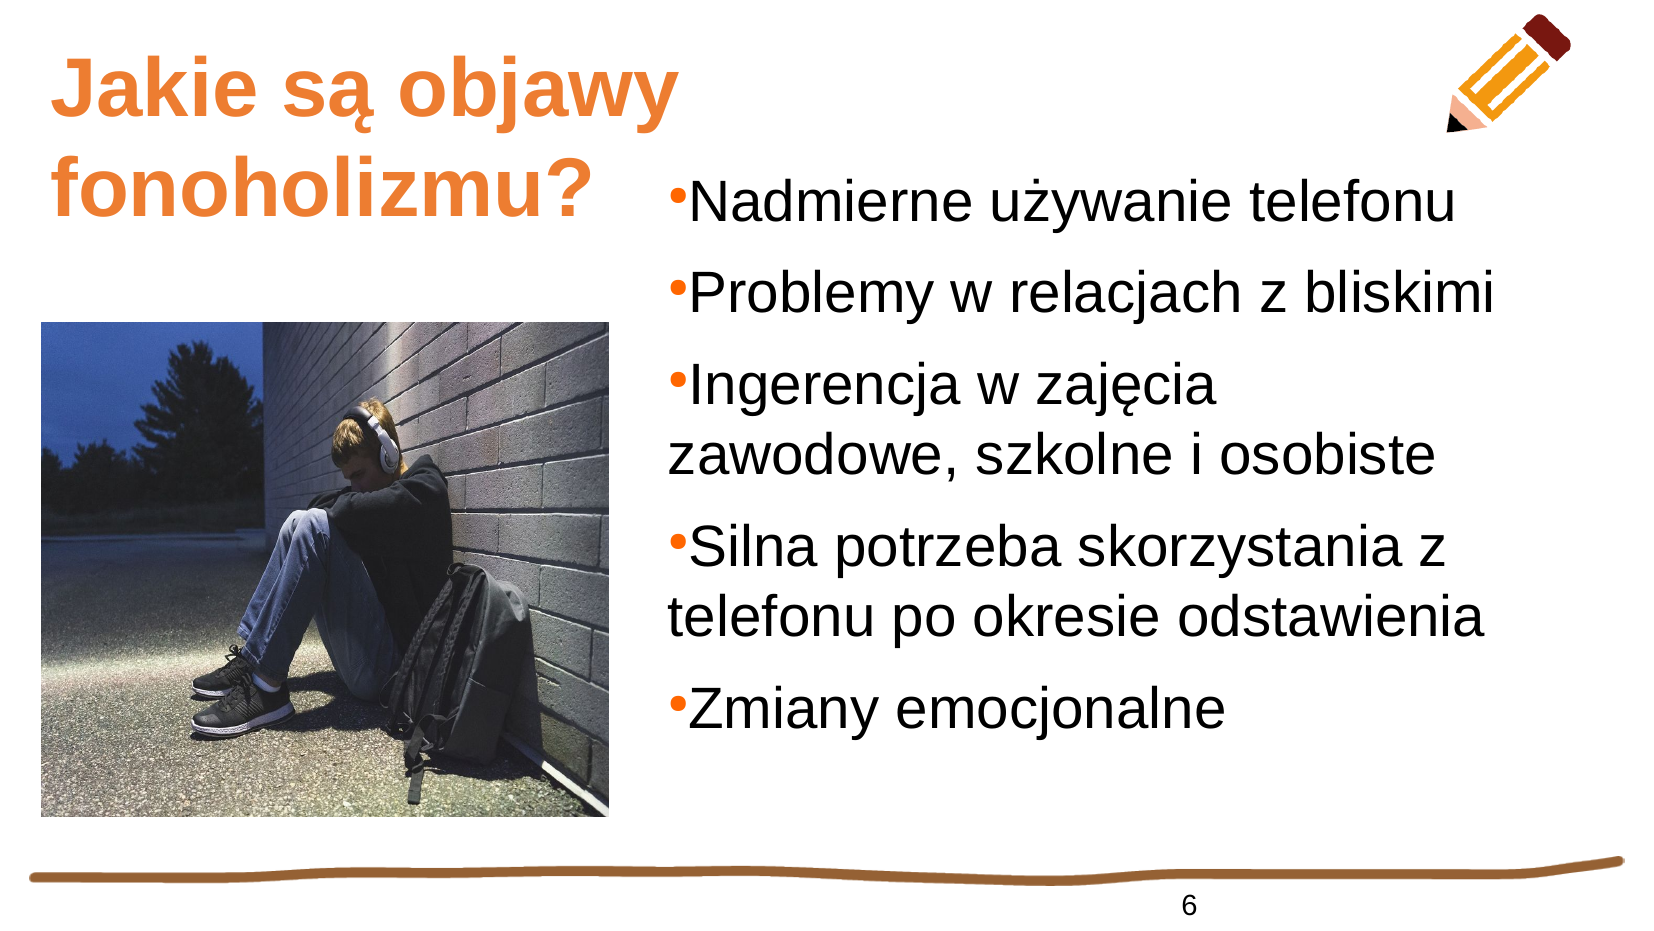

# Jakie są objawy fonoholizmu?
Nadmierne używanie telefonu
Problemy w relacjach z bliskimi
Ingerencja w zajęcia zawodowe, szkolne i osobiste
Silna potrzeba skorzystania z telefonu po okresie odstawienia
Zmiany emocjonalne